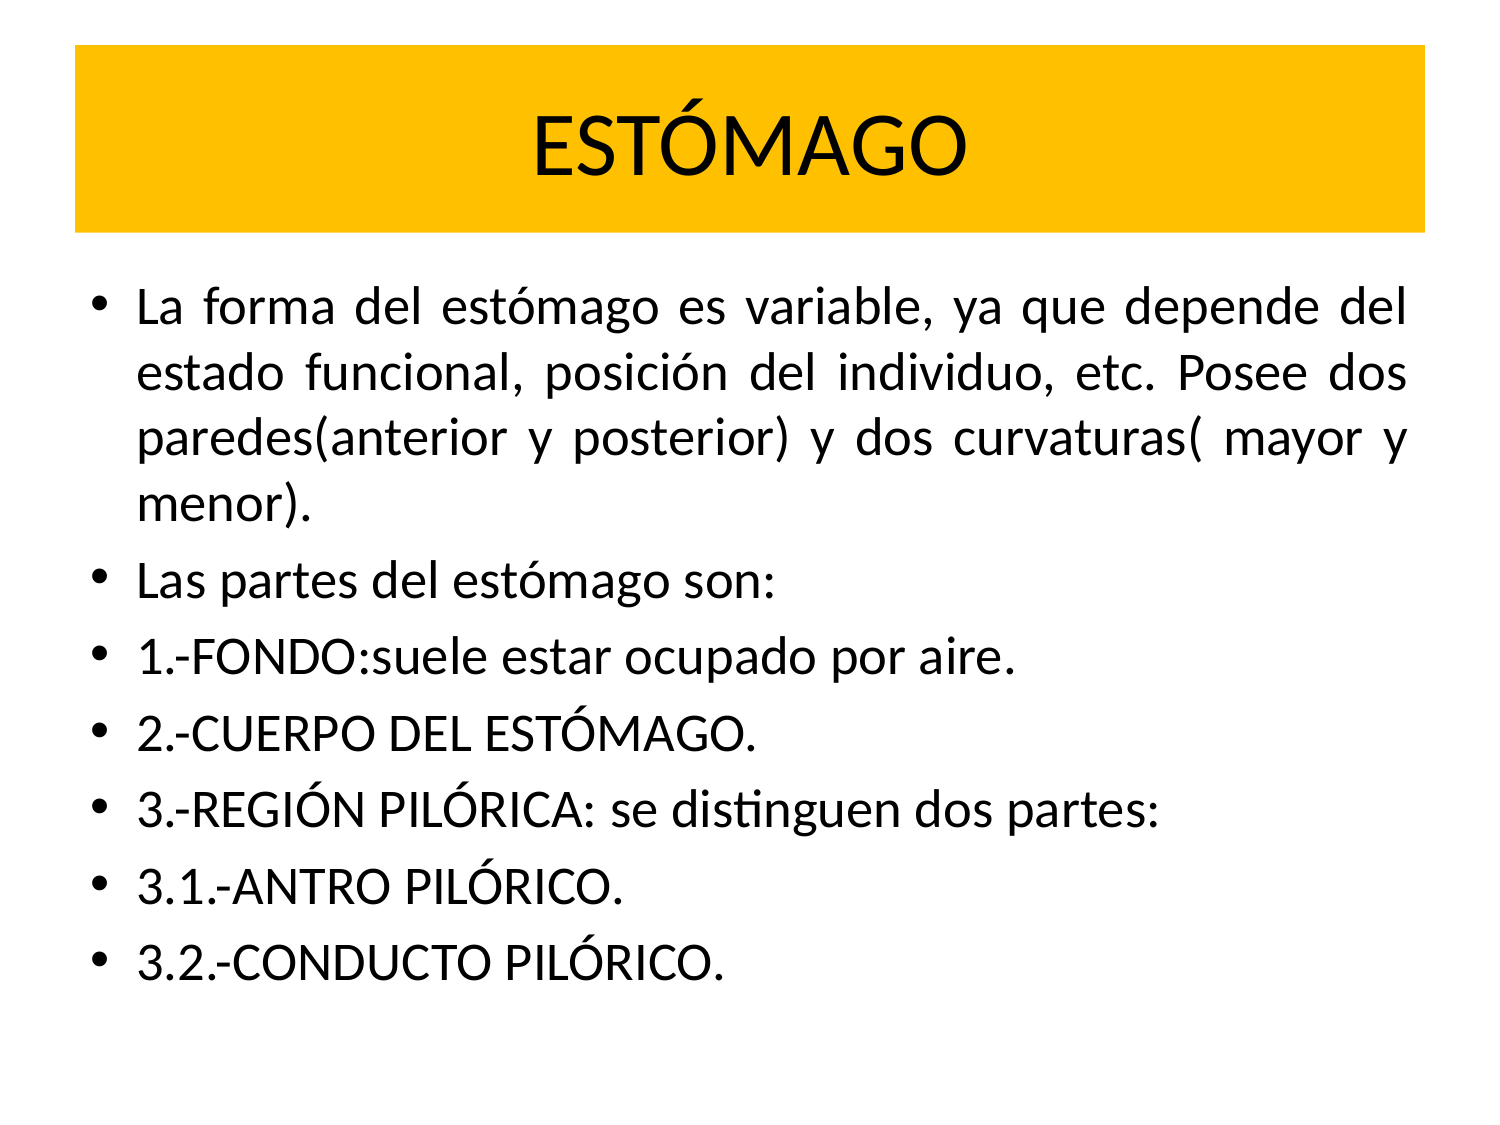

# ESTÓMAGO
La forma del estómago es variable, ya que depende del estado funcional, posición del individuo, etc. Posee dos paredes(anterior y posterior) y dos curvaturas( mayor y menor).
Las partes del estómago son:
1.-FONDO:suele estar ocupado por aire.
2.-CUERPO DEL ESTÓMAGO.
3.-REGIÓN PILÓRICA: se distinguen dos partes:
3.1.-ANTRO PILÓRICO.
3.2.-CONDUCTO PILÓRICO.